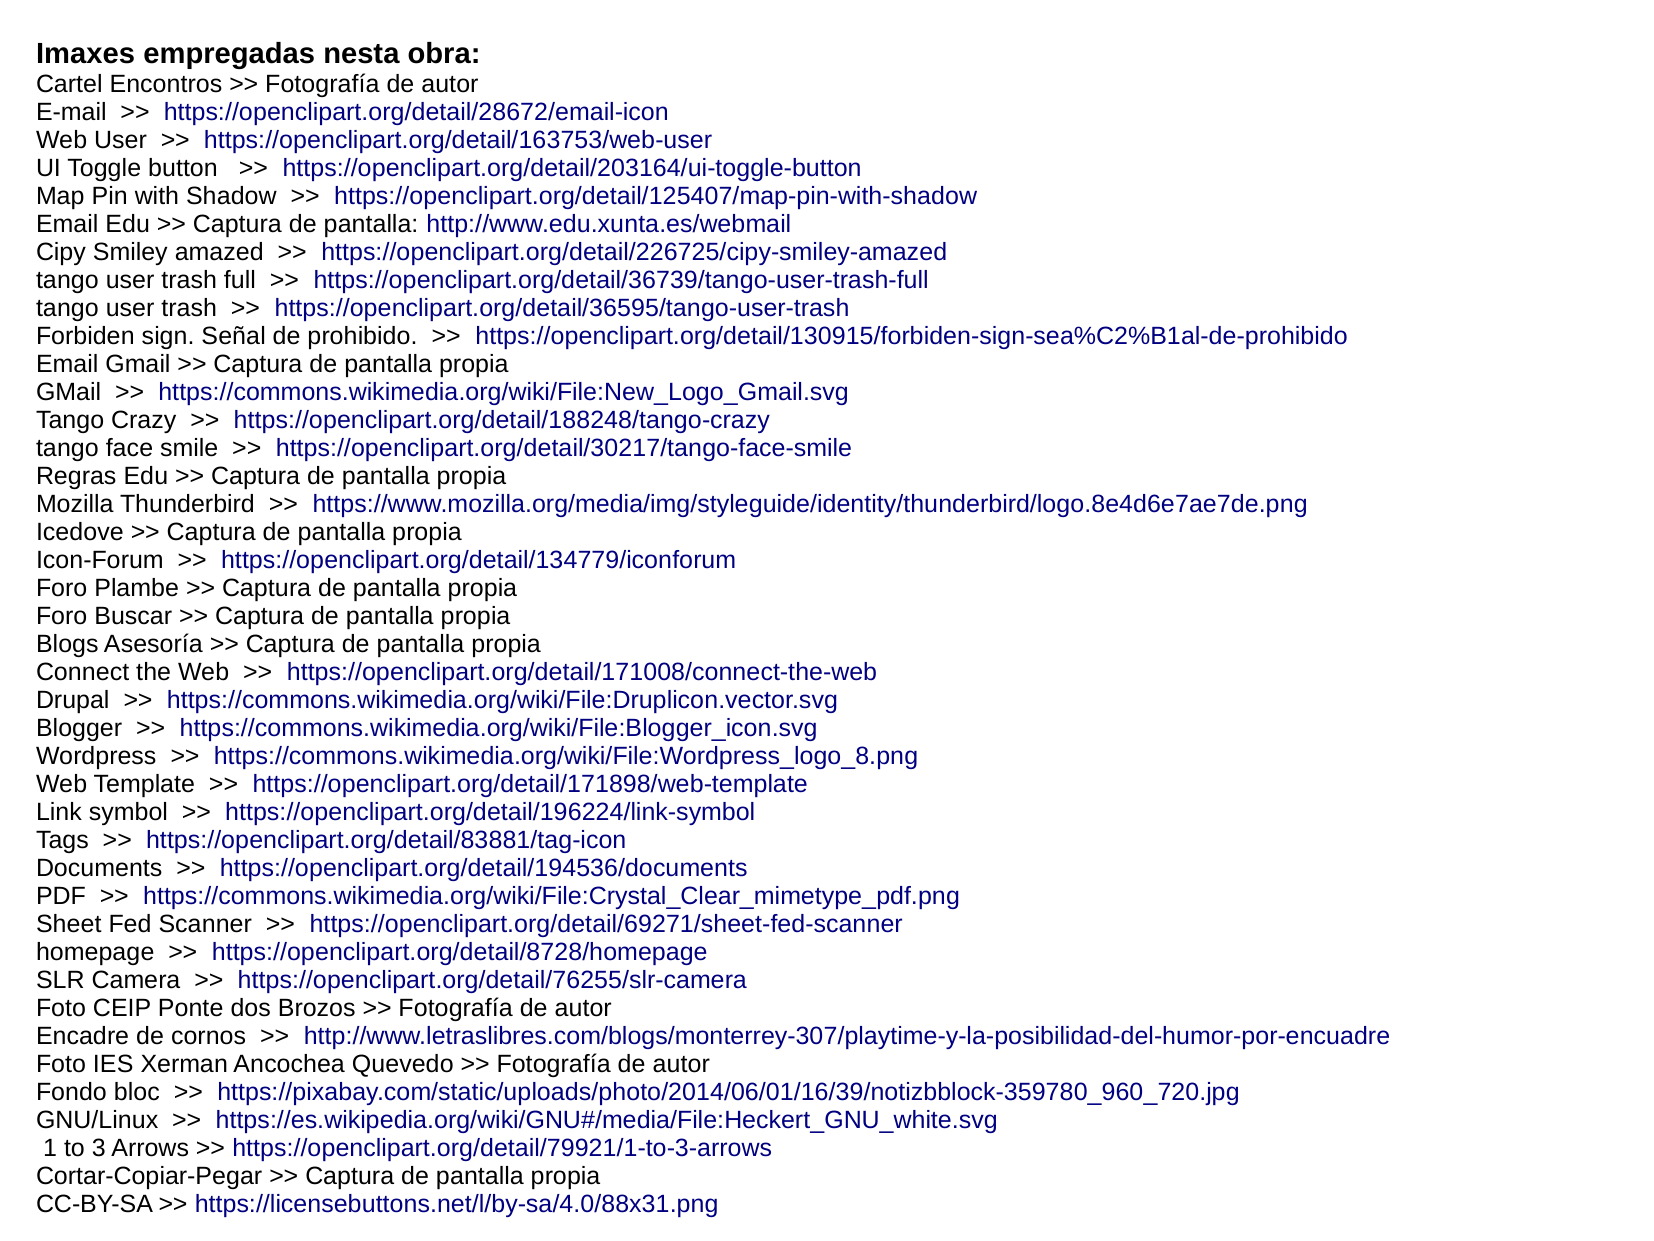

Imaxes empregadas nesta obra:
Cartel Encontros >> Fotografía de autor
E-mail >> https://openclipart.org/detail/28672/email-icon
Web User >> https://openclipart.org/detail/163753/web-user
UI Toggle button >> https://openclipart.org/detail/203164/ui-toggle-button
Map Pin with Shadow >> https://openclipart.org/detail/125407/map-pin-with-shadow
Email Edu >> Captura de pantalla: http://www.edu.xunta.es/webmail
Cipy Smiley amazed >> https://openclipart.org/detail/226725/cipy-smiley-amazed
tango user trash full >> https://openclipart.org/detail/36739/tango-user-trash-full
tango user trash >> https://openclipart.org/detail/36595/tango-user-trash
Forbiden sign. Señal de prohibido. >> https://openclipart.org/detail/130915/forbiden-sign-sea%C2%B1al-de-prohibido
Email Gmail >> Captura de pantalla propia
GMail >> https://commons.wikimedia.org/wiki/File:New_Logo_Gmail.svg
Tango Crazy >> https://openclipart.org/detail/188248/tango-crazy
tango face smile >> https://openclipart.org/detail/30217/tango-face-smile
Regras Edu >> Captura de pantalla propia
Mozilla Thunderbird >> https://www.mozilla.org/media/img/styleguide/identity/thunderbird/logo.8e4d6e7ae7de.png
Icedove >> Captura de pantalla propia
Icon-Forum >> https://openclipart.org/detail/134779/iconforum
Foro Plambe >> Captura de pantalla propia
Foro Buscar >> Captura de pantalla propia
Blogs Asesoría >> Captura de pantalla propia
Connect the Web >> https://openclipart.org/detail/171008/connect-the-web
Drupal >> https://commons.wikimedia.org/wiki/File:Druplicon.vector.svg
Blogger >> https://commons.wikimedia.org/wiki/File:Blogger_icon.svg
Wordpress >> https://commons.wikimedia.org/wiki/File:Wordpress_logo_8.png
Web Template >> https://openclipart.org/detail/171898/web-template
Link symbol >> https://openclipart.org/detail/196224/link-symbol
Tags >> https://openclipart.org/detail/83881/tag-icon
Documents >> https://openclipart.org/detail/194536/documents
PDF >> https://commons.wikimedia.org/wiki/File:Crystal_Clear_mimetype_pdf.png
Sheet Fed Scanner >> https://openclipart.org/detail/69271/sheet-fed-scanner
homepage >> https://openclipart.org/detail/8728/homepage
SLR Camera >> https://openclipart.org/detail/76255/slr-camera
Foto CEIP Ponte dos Brozos >> Fotografía de autor
Encadre de cornos >> http://www.letraslibres.com/blogs/monterrey-307/playtime-y-la-posibilidad-del-humor-por-encuadre
Foto IES Xerman Ancochea Quevedo >> Fotografía de autor
Fondo bloc >> https://pixabay.com/static/uploads/photo/2014/06/01/16/39/notizbblock-359780_960_720.jpg
GNU/Linux >> https://es.wikipedia.org/wiki/GNU#/media/File:Heckert_GNU_white.svg
 1 to 3 Arrows >> https://openclipart.org/detail/79921/1-to-3-arrows
Cortar-Copiar-Pegar >> Captura de pantalla propia
CC-BY-SA >> https://licensebuttons.net/l/by-sa/4.0/88x31.png